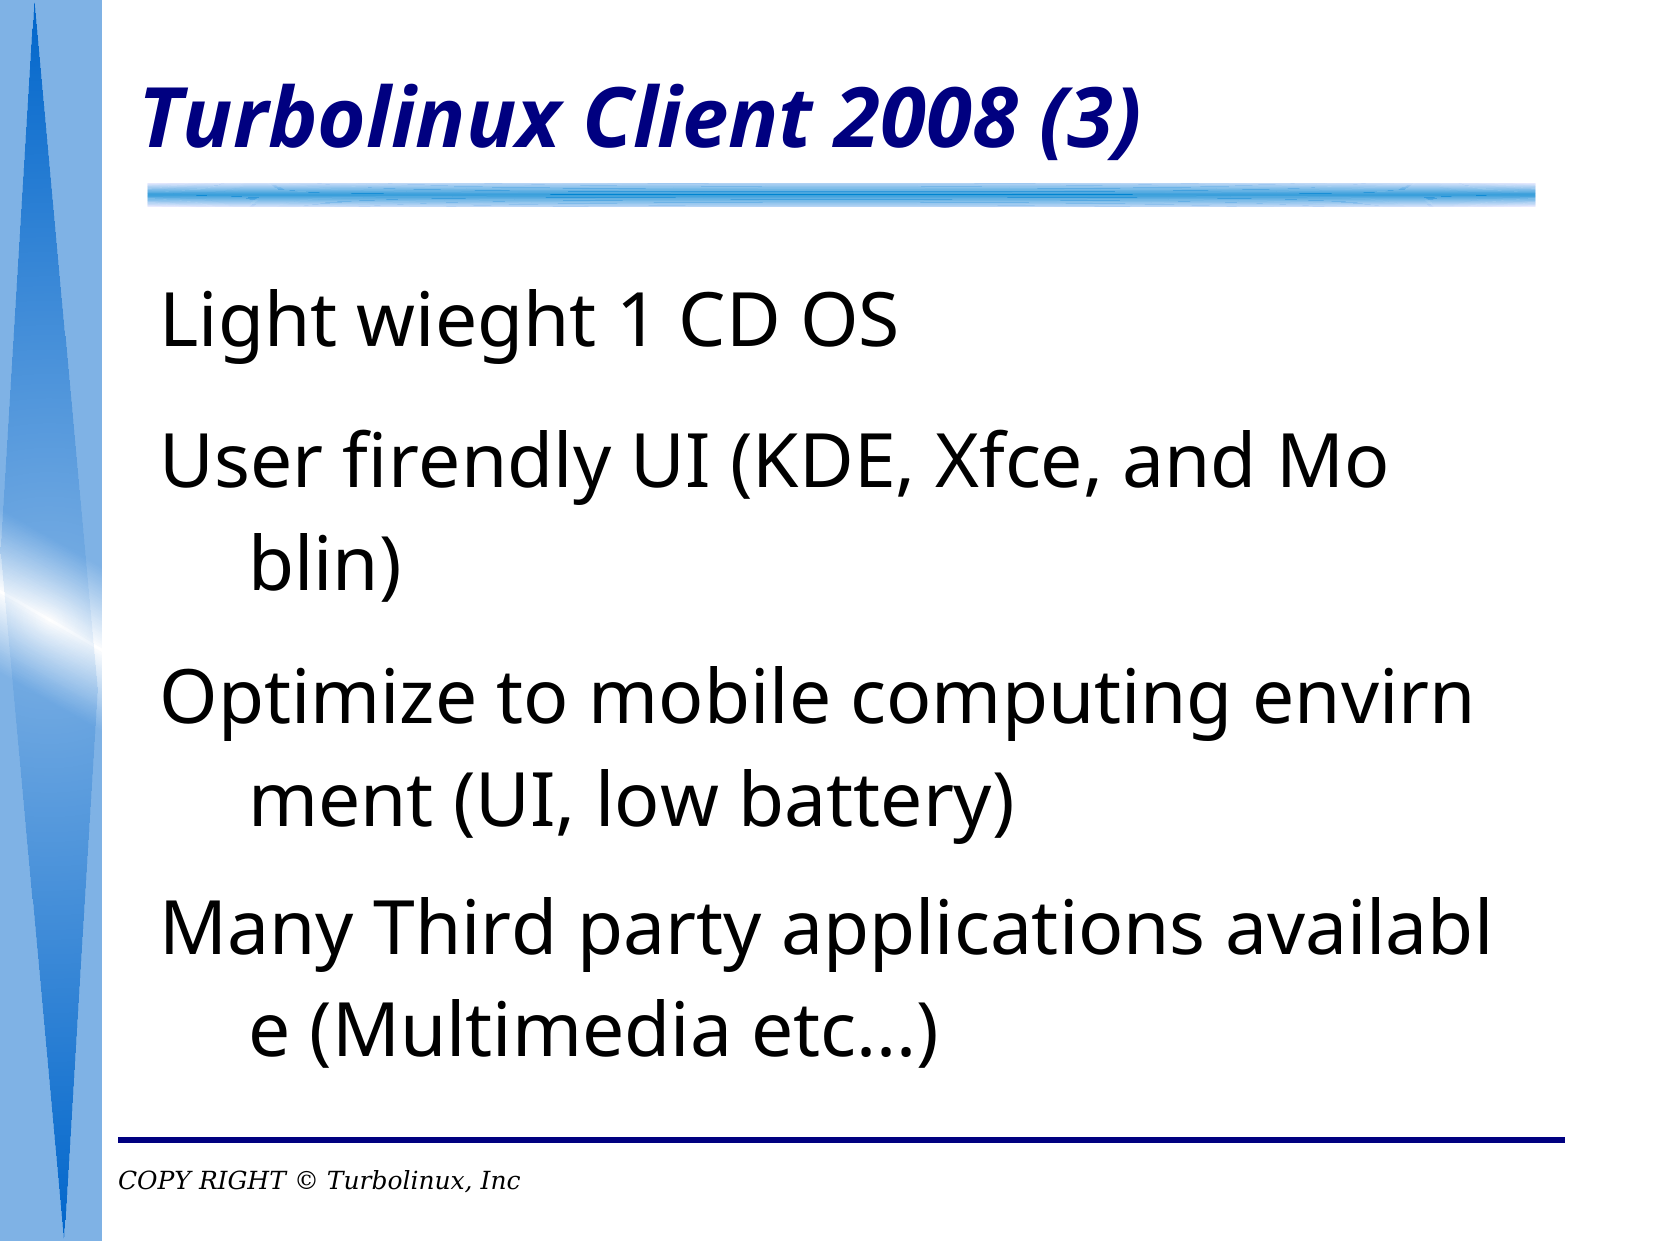

# Turbolinux Client 2008 (3)
Light wieght 1 CD OS
User firendly UI (KDE, Xfce, and Moblin)
Optimize to mobile computing envirnment (UI, low battery)
Many Third party applications available (Multimedia etc...)